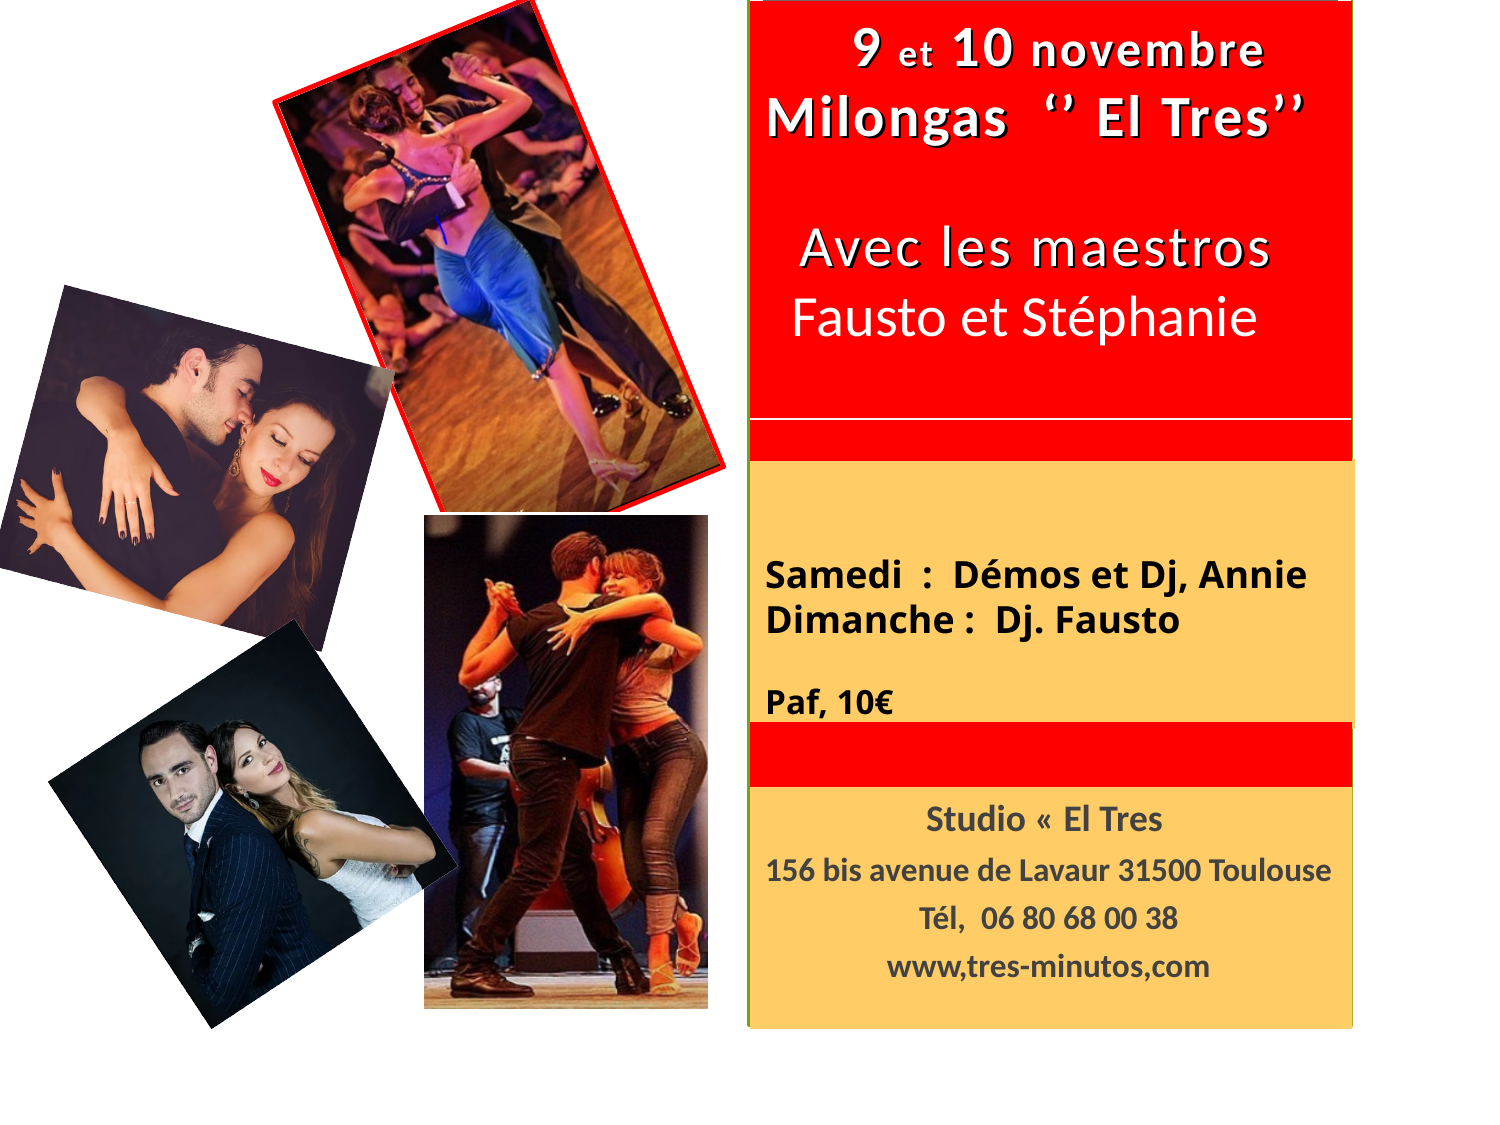

9 et 10 novembre Milongas ‘’ El Tres’’
Avec les maestros
 Fausto et Stéphanie
# Samedi : Démos et Dj, Annie Dimanche : Dj. Fausto Paf, 10€
Studio « El Tres
156 bis avenue de Lavaur 31500 Toulouse
Tél, 06 80 68 00 38
www,tres-minutos,com